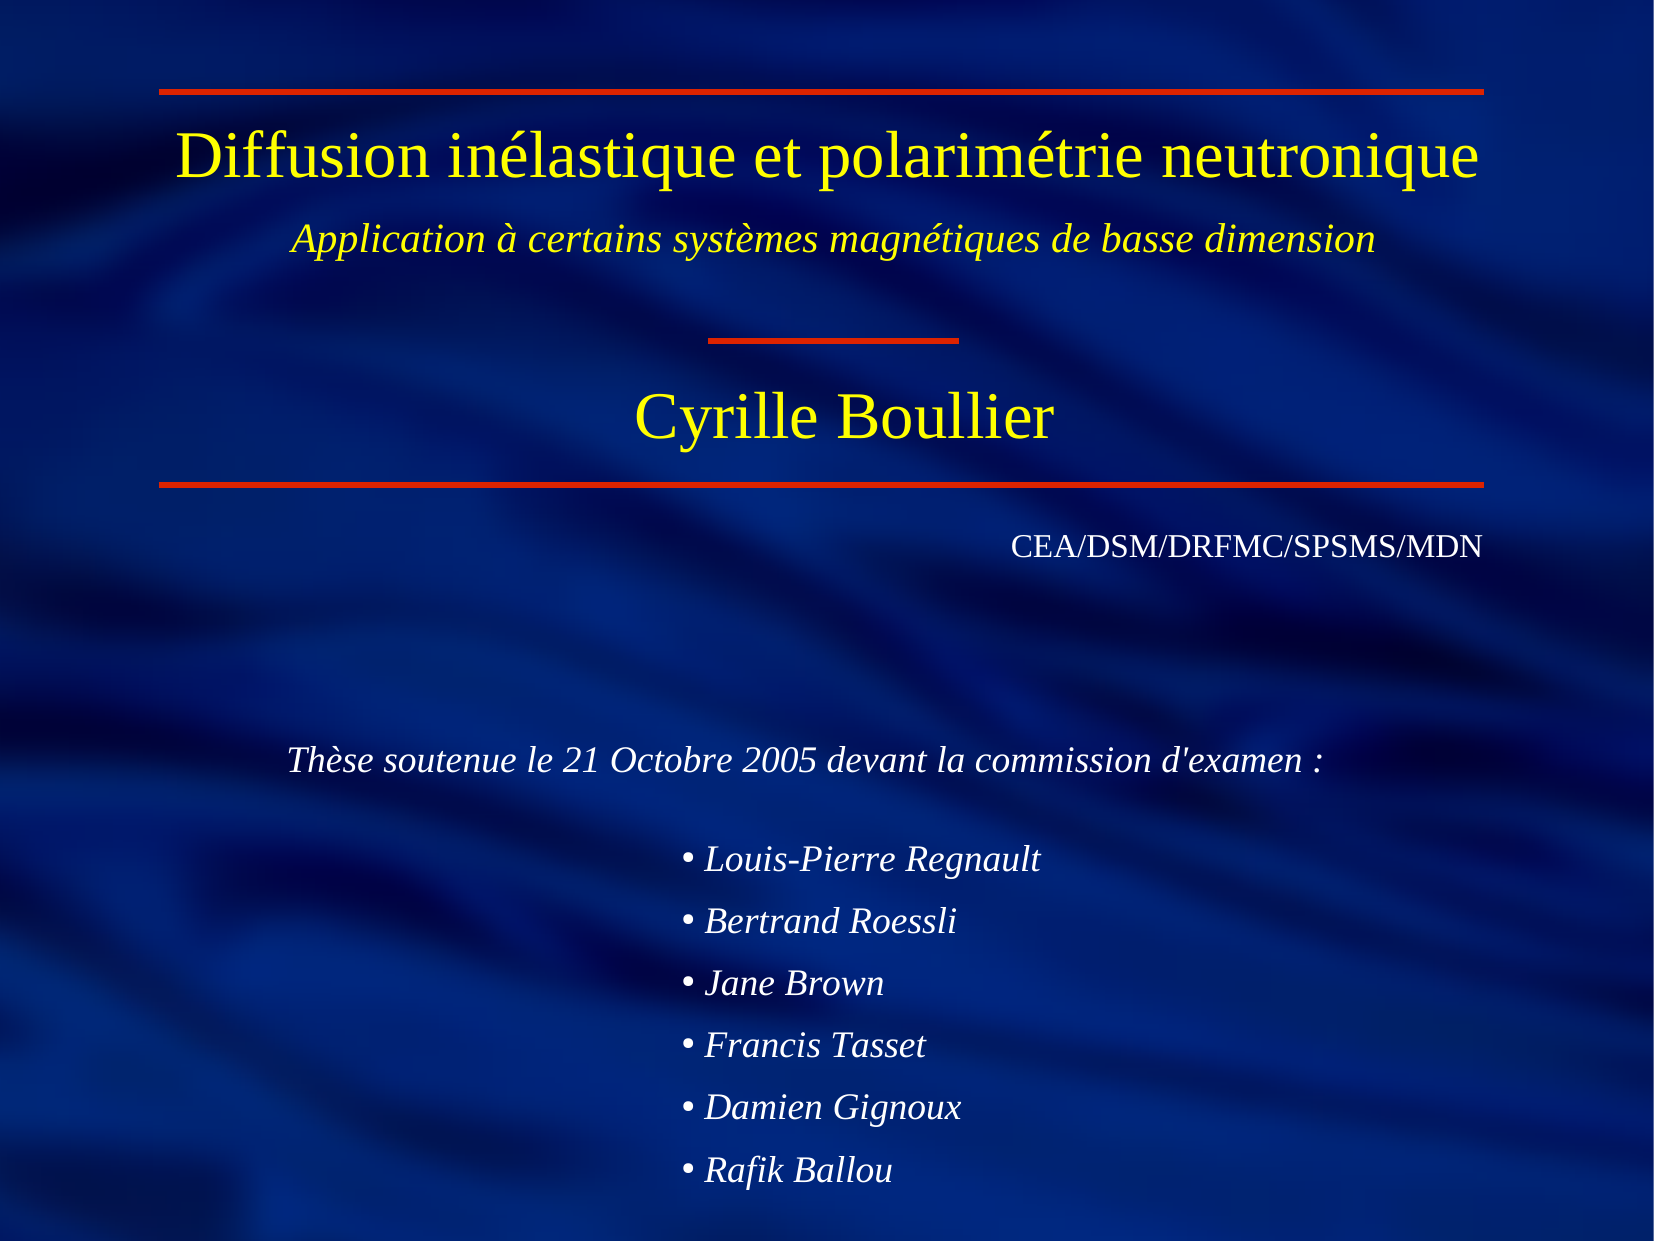

Diffusion inélastique et polarimétrie neutronique
Application à certains systèmes magnétiques de basse dimension
Cyrille Boullier
CEA/DSM/DRFMC/SPSMS/MDN
Thèse soutenue le 21 Octobre 2005 devant la commission d'examen :
 Louis-Pierre Regnault
 Bertrand Roessli
 Jane Brown
 Francis Tasset
 Damien Gignoux
 Rafik Ballou